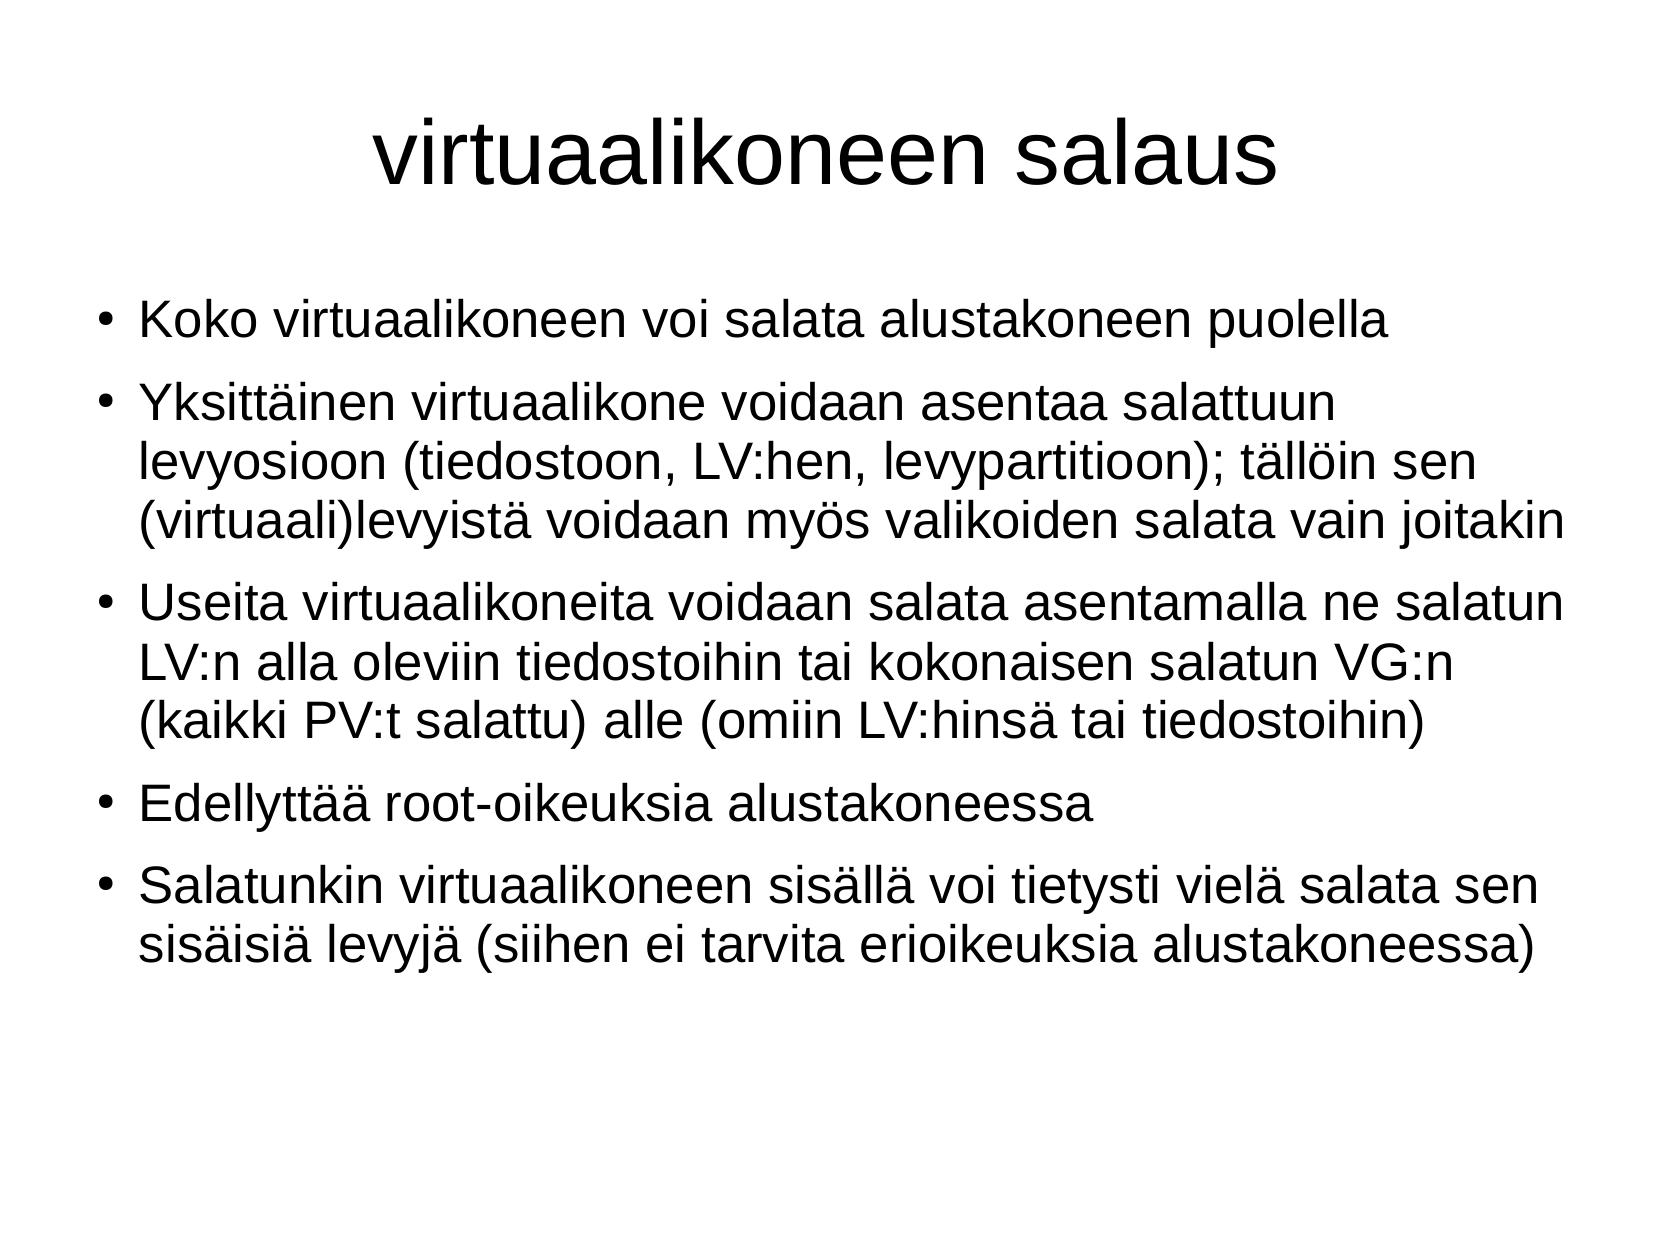

# virtuaalikoneen salaus
Koko virtuaalikoneen voi salata alustakoneen puolella
Yksittäinen virtuaalikone voidaan asentaa salattuun levyosioon (tiedostoon, LV:hen, levypartitioon); tällöin sen (virtuaali)levyistä voidaan myös valikoiden salata vain joitakin
Useita virtuaalikoneita voidaan salata asentamalla ne salatun LV:n alla oleviin tiedostoihin tai kokonaisen salatun VG:n (kaikki PV:t salattu) alle (omiin LV:hinsä tai tiedostoihin)
Edellyttää root-oikeuksia alustakoneessa
Salatunkin virtuaalikoneen sisällä voi tietysti vielä salata sen sisäisiä levyjä (siihen ei tarvita erioikeuksia alustakoneessa)